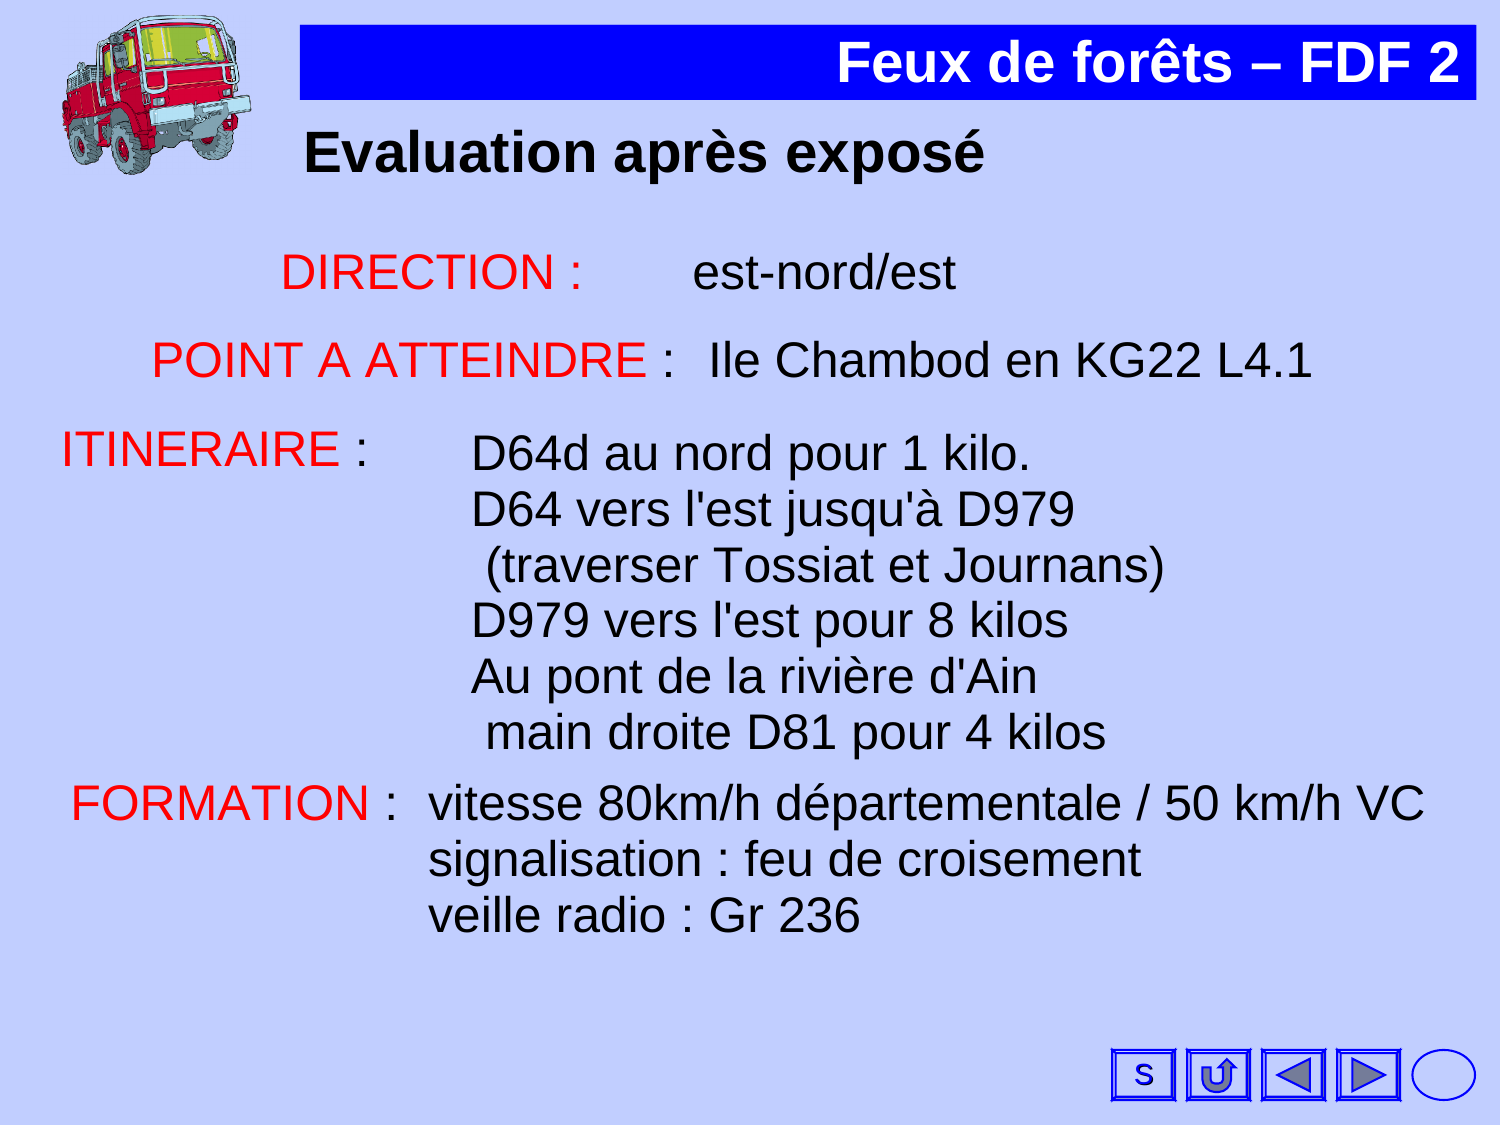

Feux de forêts – FDF 2
Evaluation après exposé
DIRECTION :
 est-nord/est
POINT A ATTEINDRE :
Ile Chambod en KG22 L4.1
ITINERAIRE :
D64d au nord pour 1 kilo.
D64 vers l'est jusqu'à D979
 (traverser Tossiat et Journans)
D979 vers l'est pour 8 kilos
Au pont de la rivière d'Ain
 main droite D81 pour 4 kilos
FORMATION :
vitesse 80km/h départementale / 50 km/h VC
signalisation : feu de croisement
veille radio : Gr 236